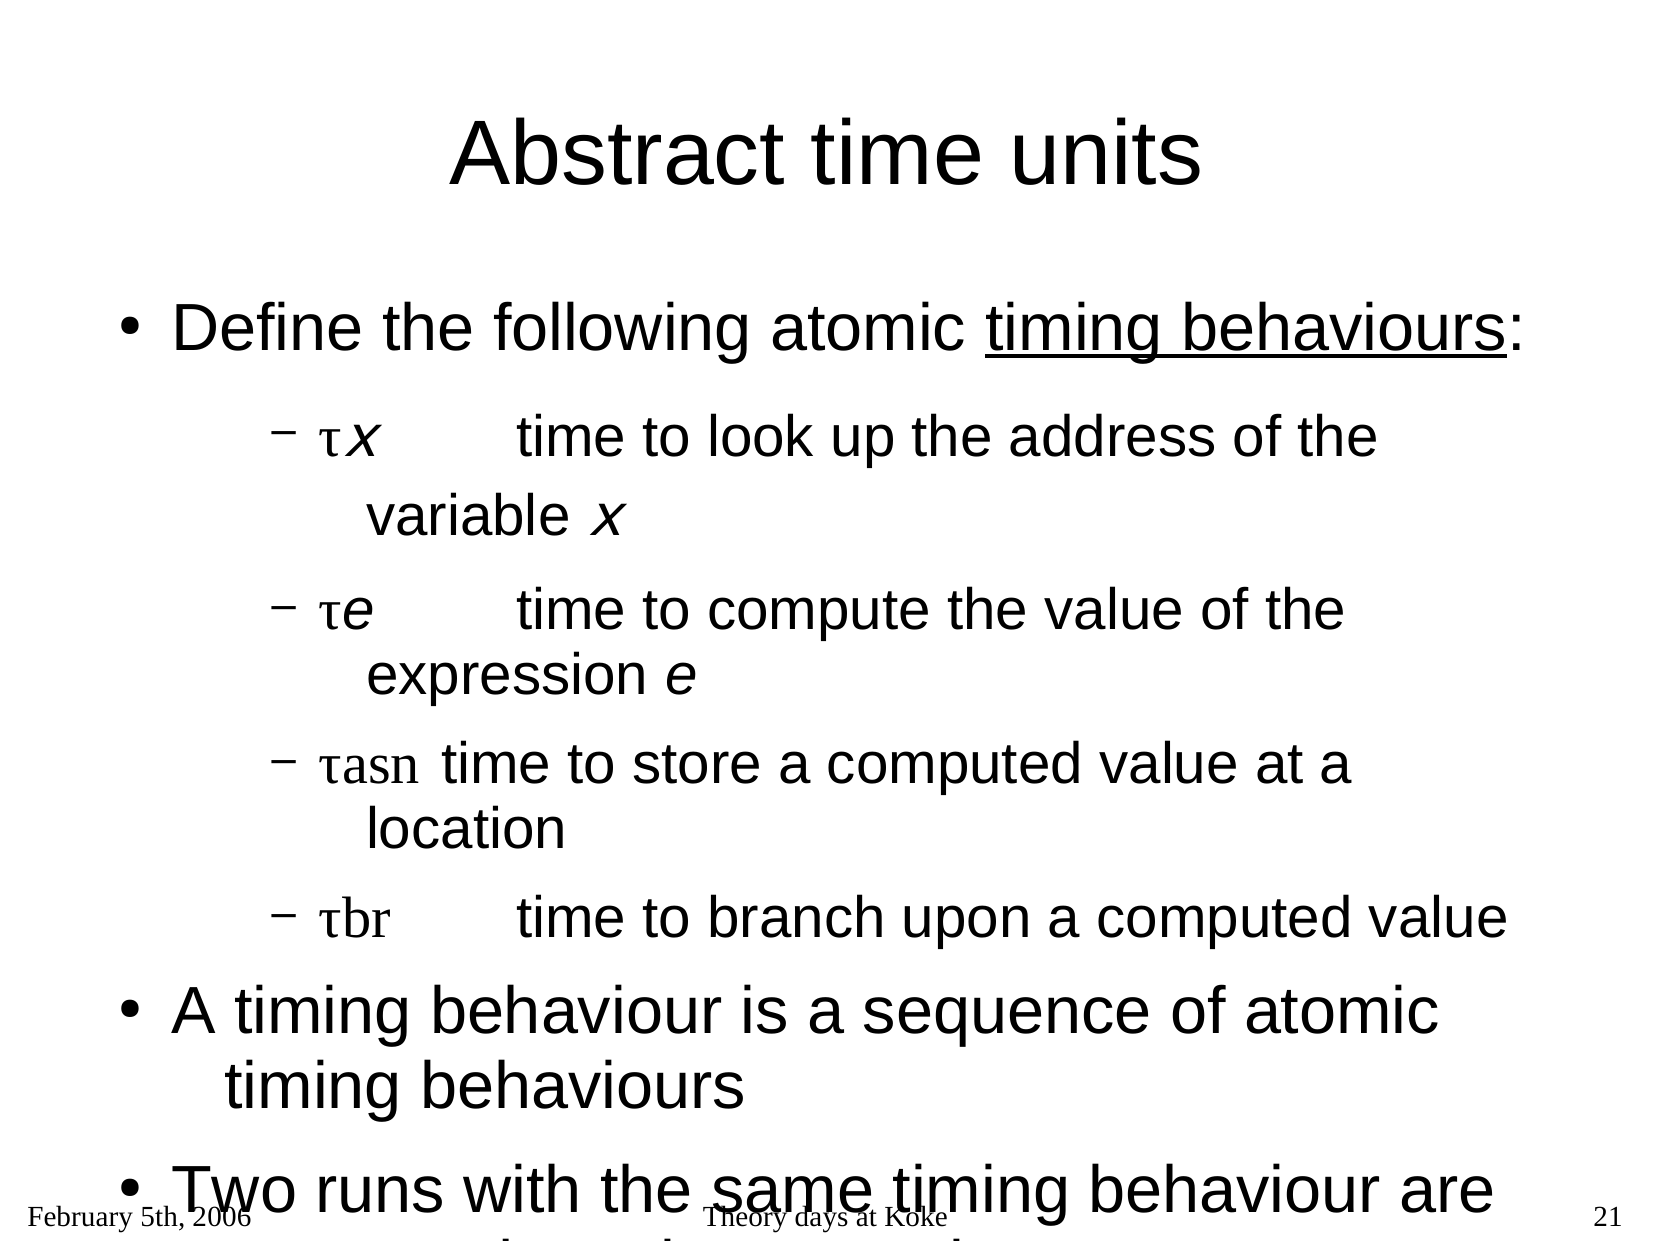

# Abstract time units
Define the following atomic timing behaviours:
τx		time to look up the address of the variable x
τe		time to compute the value of the expression e
τasn	time to store a computed value at a location
τbr		time to branch upon a computed value
A timing behaviour is a sequence of atomic timing behaviours
Two runs with the same timing behaviour are supposed to take same time
February 5th, 2006
Theory days at Koke
21